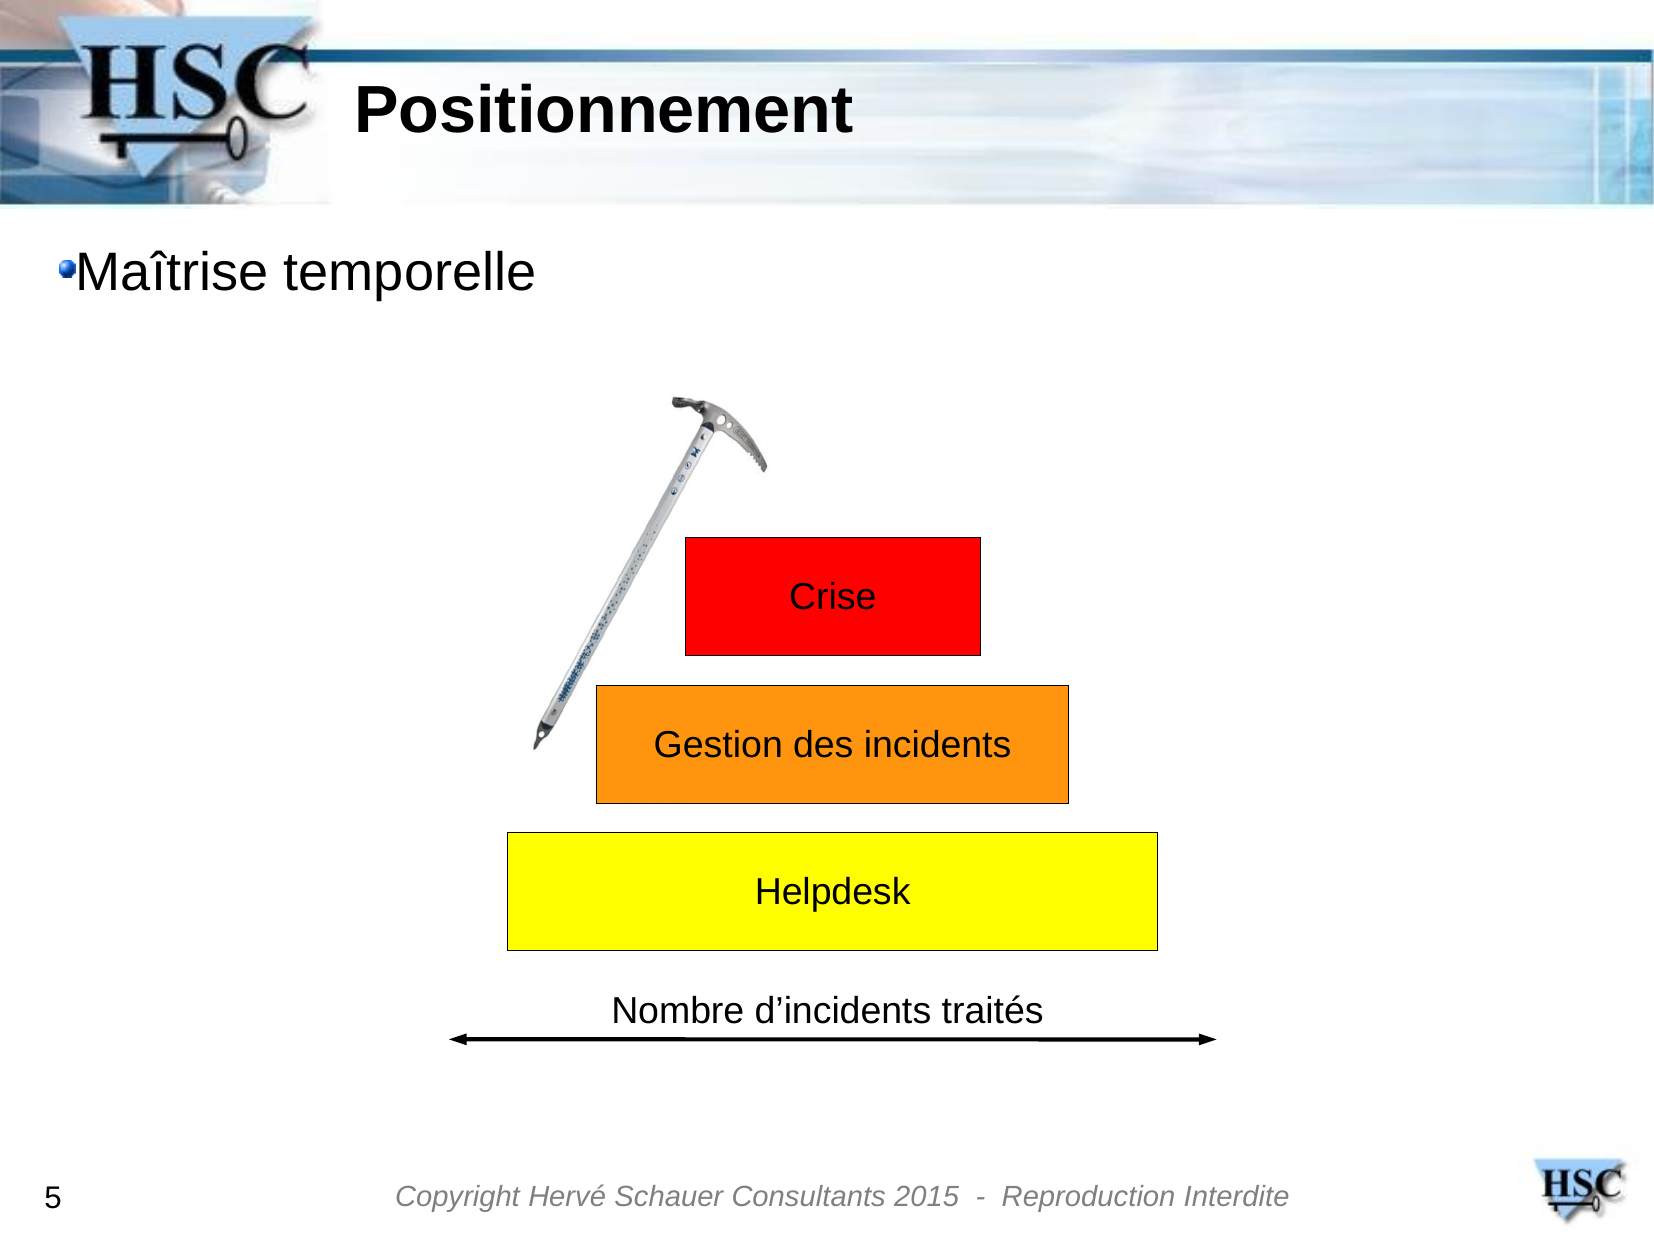

# Positionnement
Maîtrise temporelle
Crise
Gestion des incidents
Helpdesk
Nombre d’incidents traités